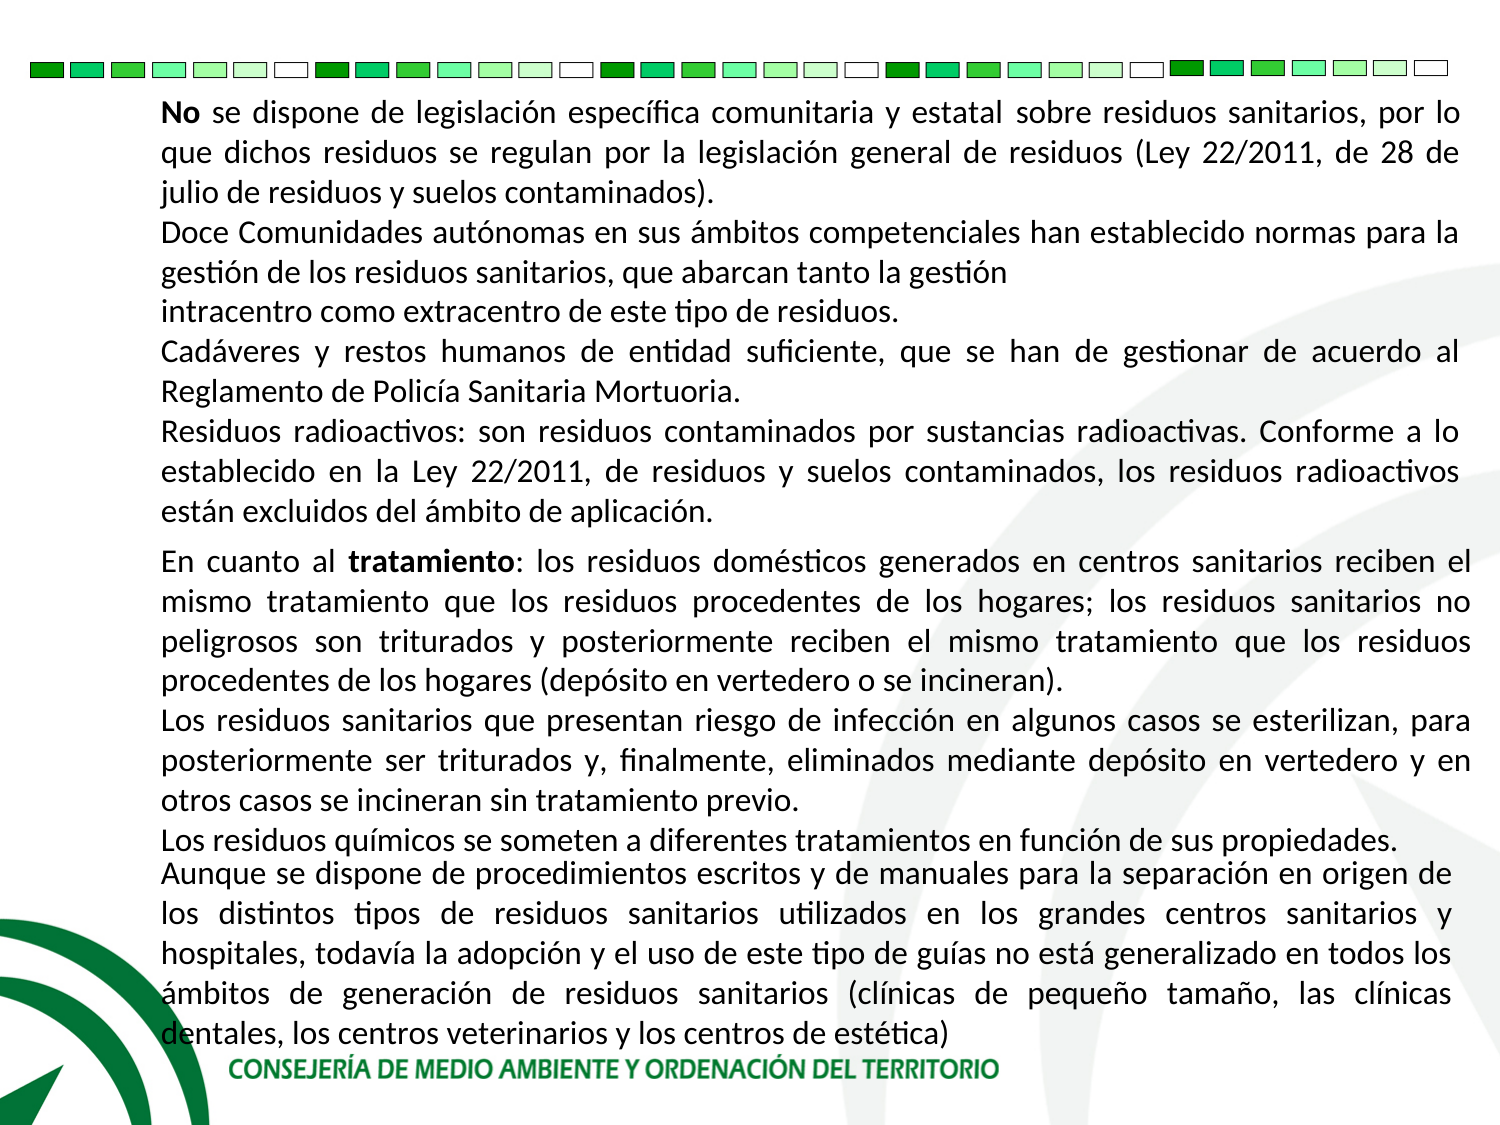

No se dispone de legislación específica comunitaria y estatal sobre residuos sanitarios, por lo que dichos residuos se regulan por la legislación general de residuos (Ley 22/2011, de 28 de julio de residuos y suelos contaminados).
Doce Comunidades autónomas en sus ámbitos competenciales han establecido normas para la gestión de los residuos sanitarios, que abarcan tanto la gestión
intracentro como extracentro de este tipo de residuos.
Cadáveres y restos humanos de entidad suficiente, que se han de gestionar de acuerdo al Reglamento de Policía Sanitaria Mortuoria.
Residuos radioactivos: son residuos contaminados por sustancias radioactivas. Conforme a lo establecido en la Ley 22/2011, de residuos y suelos contaminados, los residuos radioactivos están excluidos del ámbito de aplicación.
En cuanto al tratamiento: los residuos domésticos generados en centros sanitarios reciben el mismo tratamiento que los residuos procedentes de los hogares; los residuos sanitarios no peligrosos son triturados y posteriormente reciben el mismo tratamiento que los residuos procedentes de los hogares (depósito en vertedero o se incineran).
Los residuos sanitarios que presentan riesgo de infección en algunos casos se esterilizan, para posteriormente ser triturados y, finalmente, eliminados mediante depósito en vertedero y en otros casos se incineran sin tratamiento previo.
Los residuos químicos se someten a diferentes tratamientos en función de sus propiedades.
Aunque se dispone de procedimientos escritos y de manuales para la separación en origen de los distintos tipos de residuos sanitarios utilizados en los grandes centros sanitarios y hospitales, todavía la adopción y el uso de este tipo de guías no está generalizado en todos los ámbitos de generación de residuos sanitarios (clínicas de pequeño tamaño, las clínicas dentales, los centros veterinarios y los centros de estética)